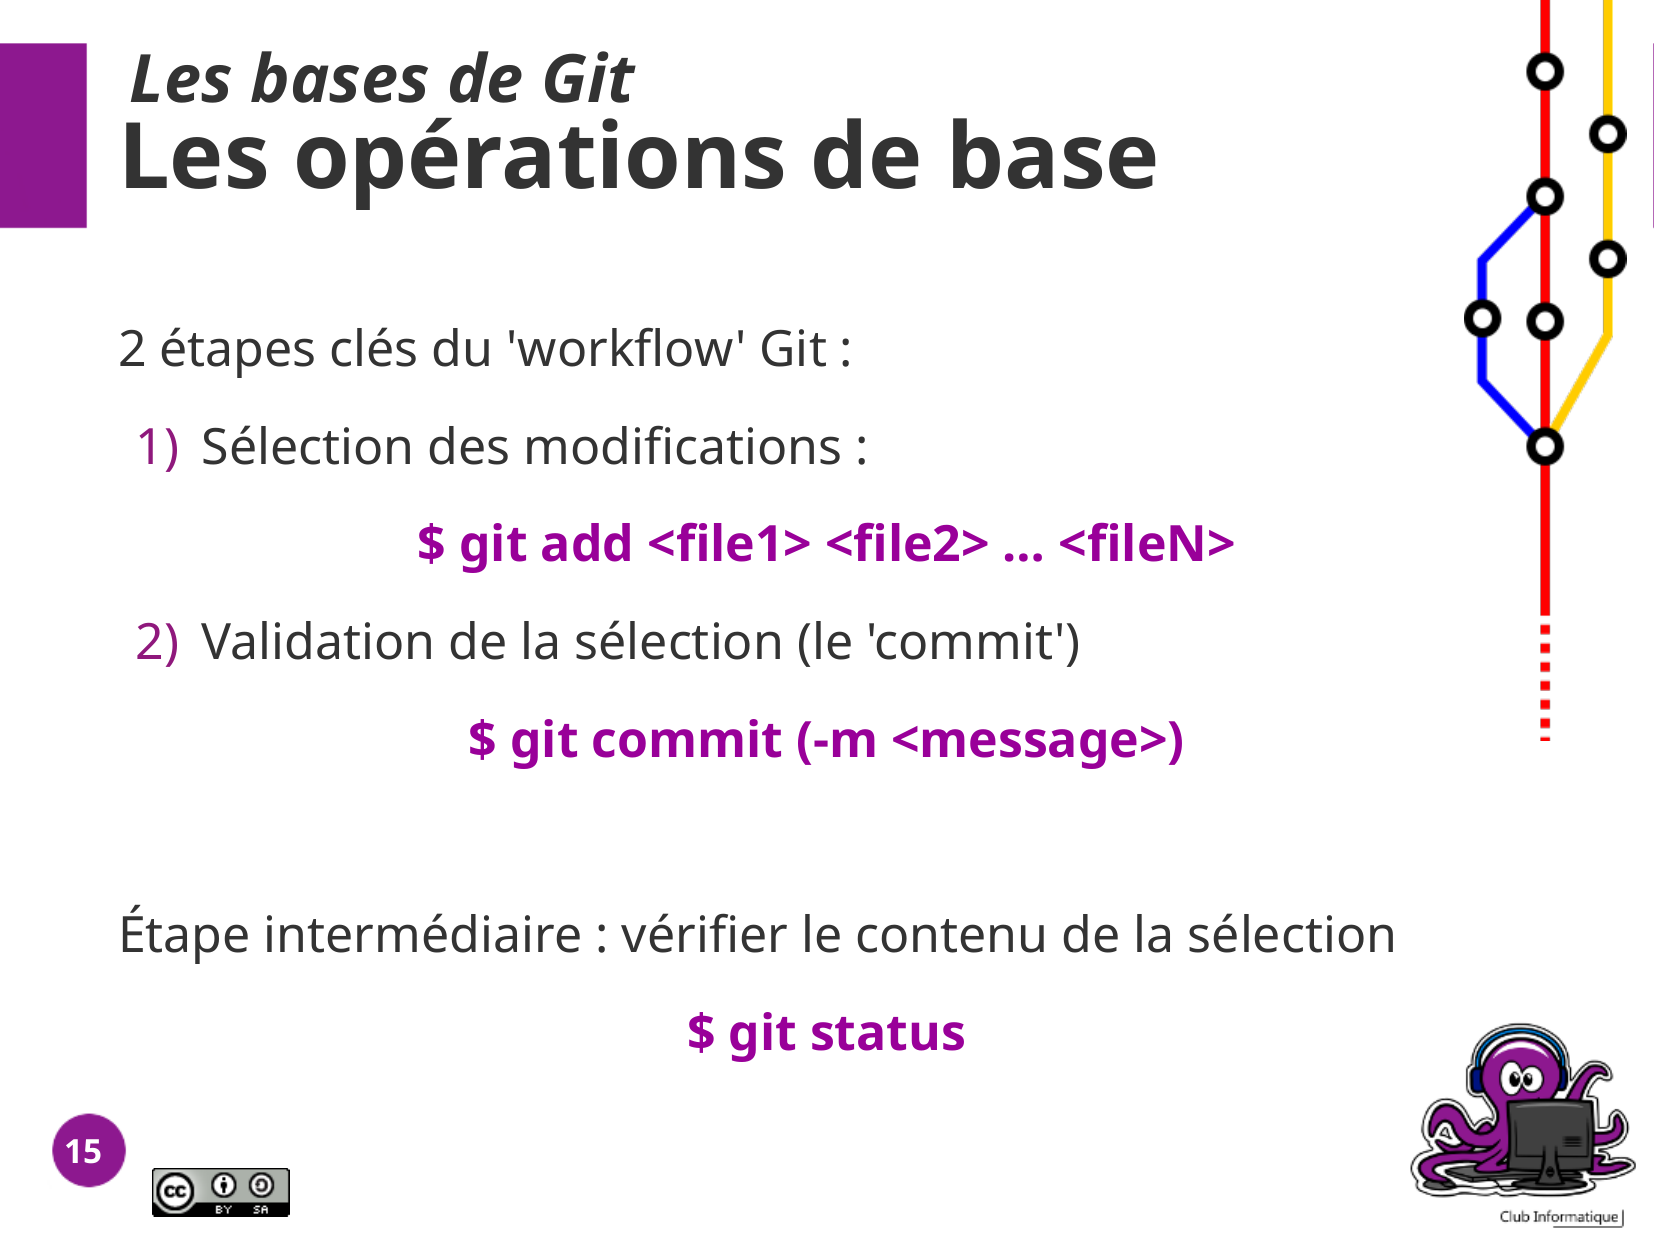

Les bases de Git
Les opérations de base
# 2 étapes clés du 'workflow' Git :
 Sélection des modifications :
$ git add <file1> <file2> … <fileN>
 Validation de la sélection (le 'commit')
$ git commit (-m <message>)
Étape intermédiaire : vérifier le contenu de la sélection
$ git status
15